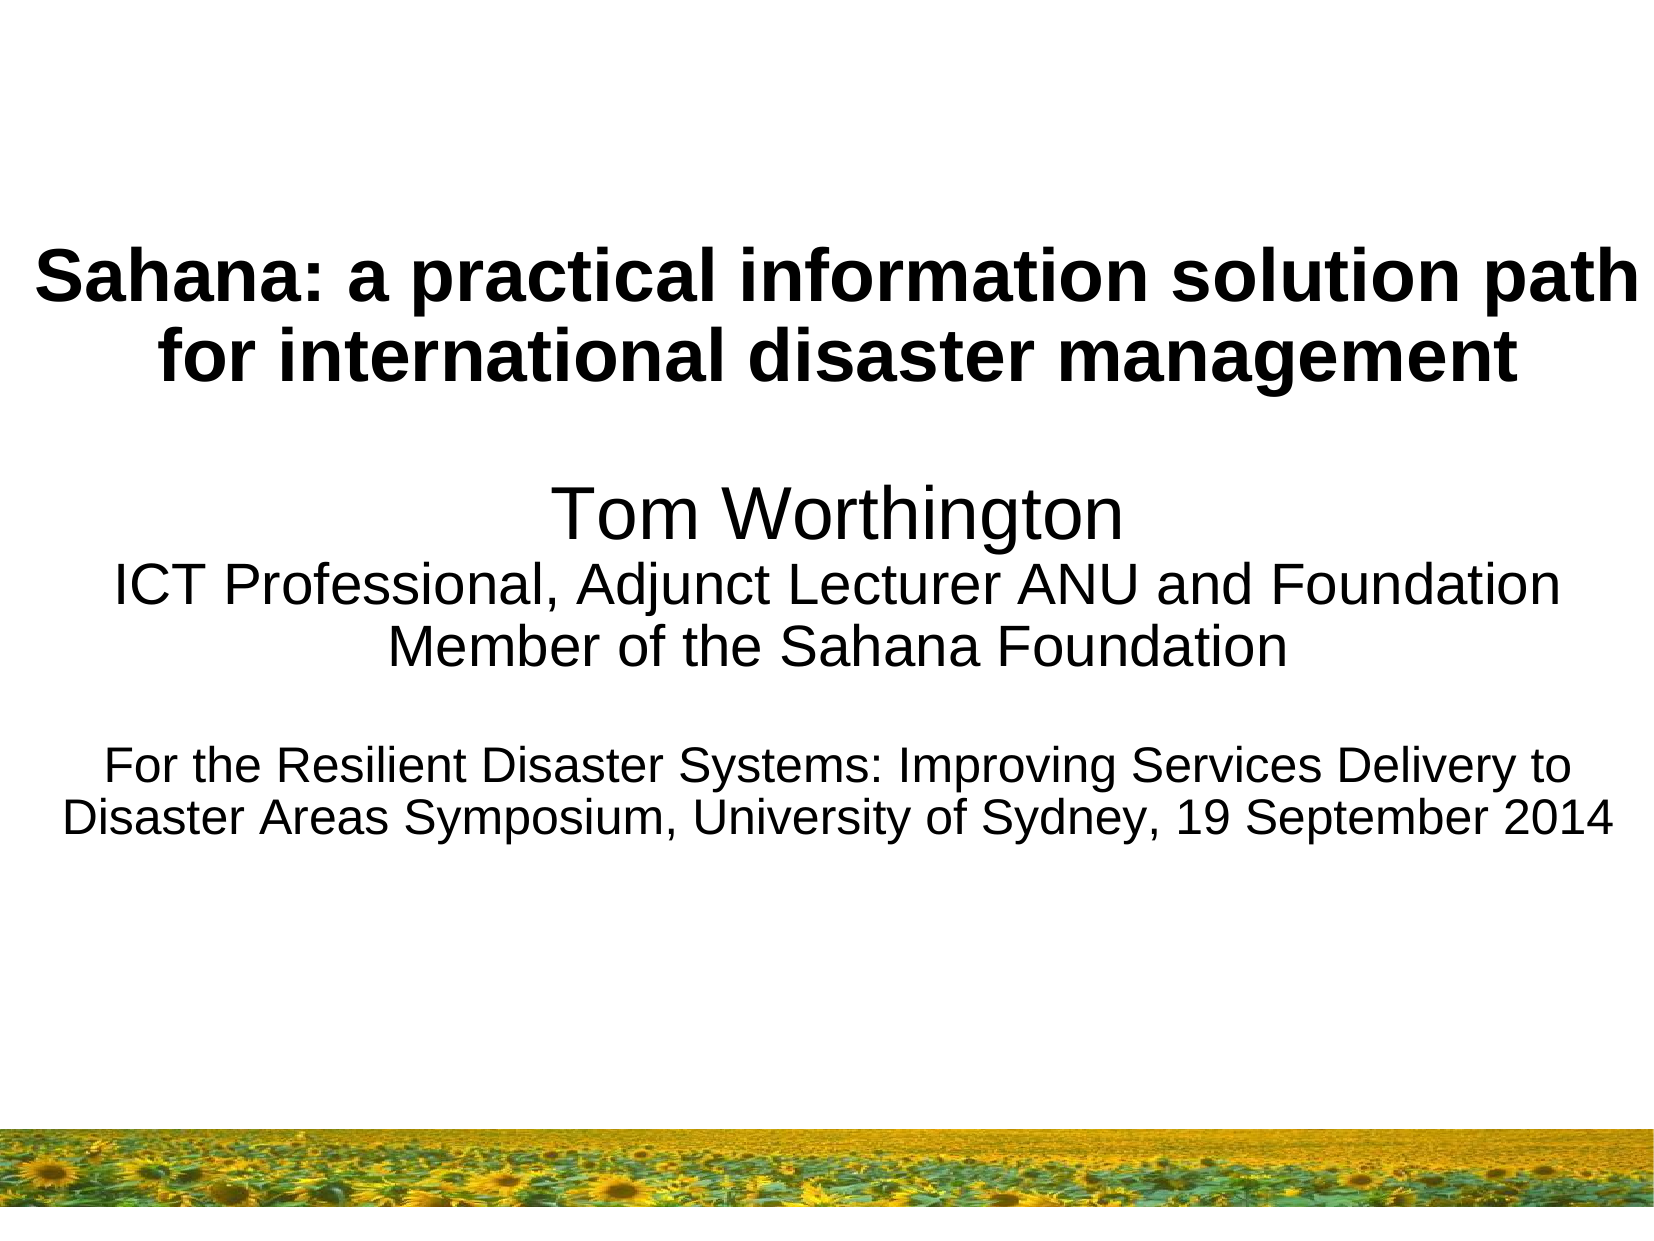

Sahana: a practical information solution path for international disaster management
Tom Worthington
ICT Professional, Adjunct Lecturer ANU and Foundation
Member of the Sahana Foundation
For the Resilient Disaster Systems: Improving Services Delivery to Disaster Areas Symposium, University of Sydney, 19 September 2014